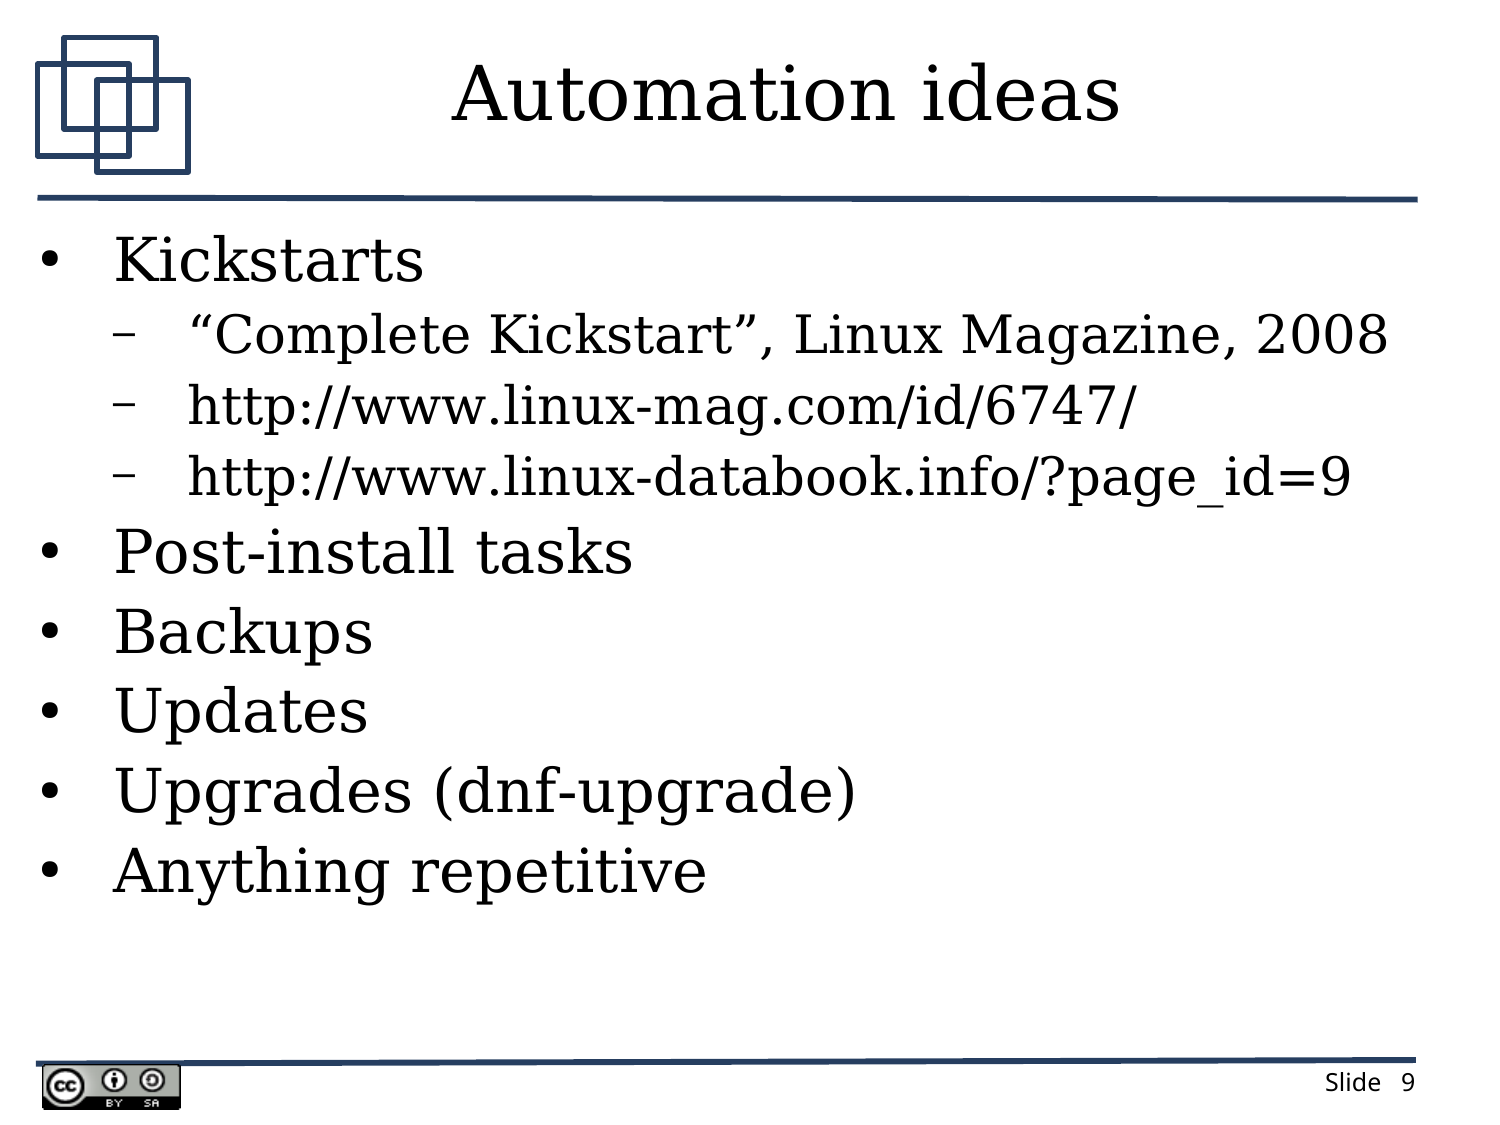

# Automation ideas
Kickstarts
“Complete Kickstart”, Linux Magazine, 2008
http://www.linux-mag.com/id/6747/
http://www.linux-databook.info/?page_id=9
Post-install tasks
Backups
Updates
Upgrades (dnf-upgrade)
Anything repetitive